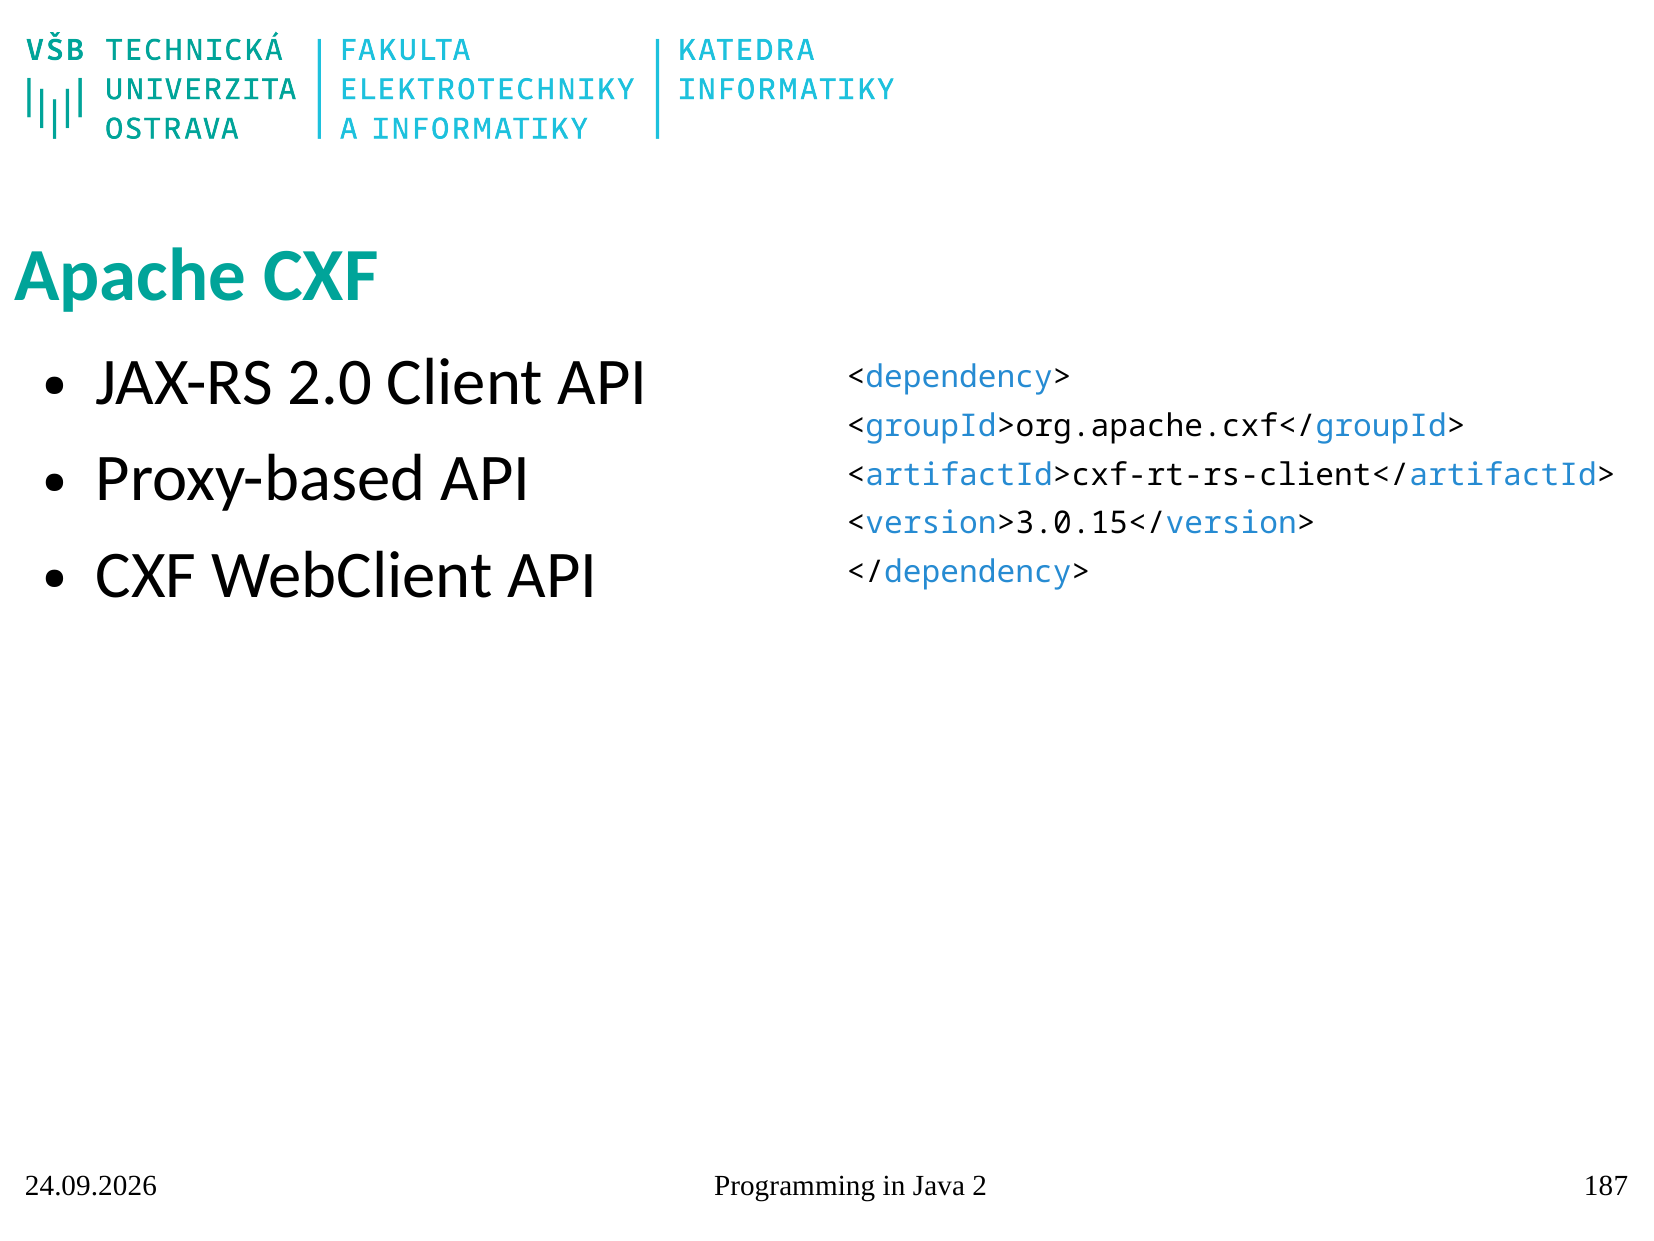

# Apache CXF
JAX-RS 2.0 Client API
Proxy-based API
CXF WebClient API
<dependency>
<groupId>org.apache.cxf</groupId>
<artifactId>cxf-rt-rs-client</artifactId>
<version>3.0.15</version>
</dependency>
Programming in Java 2
187